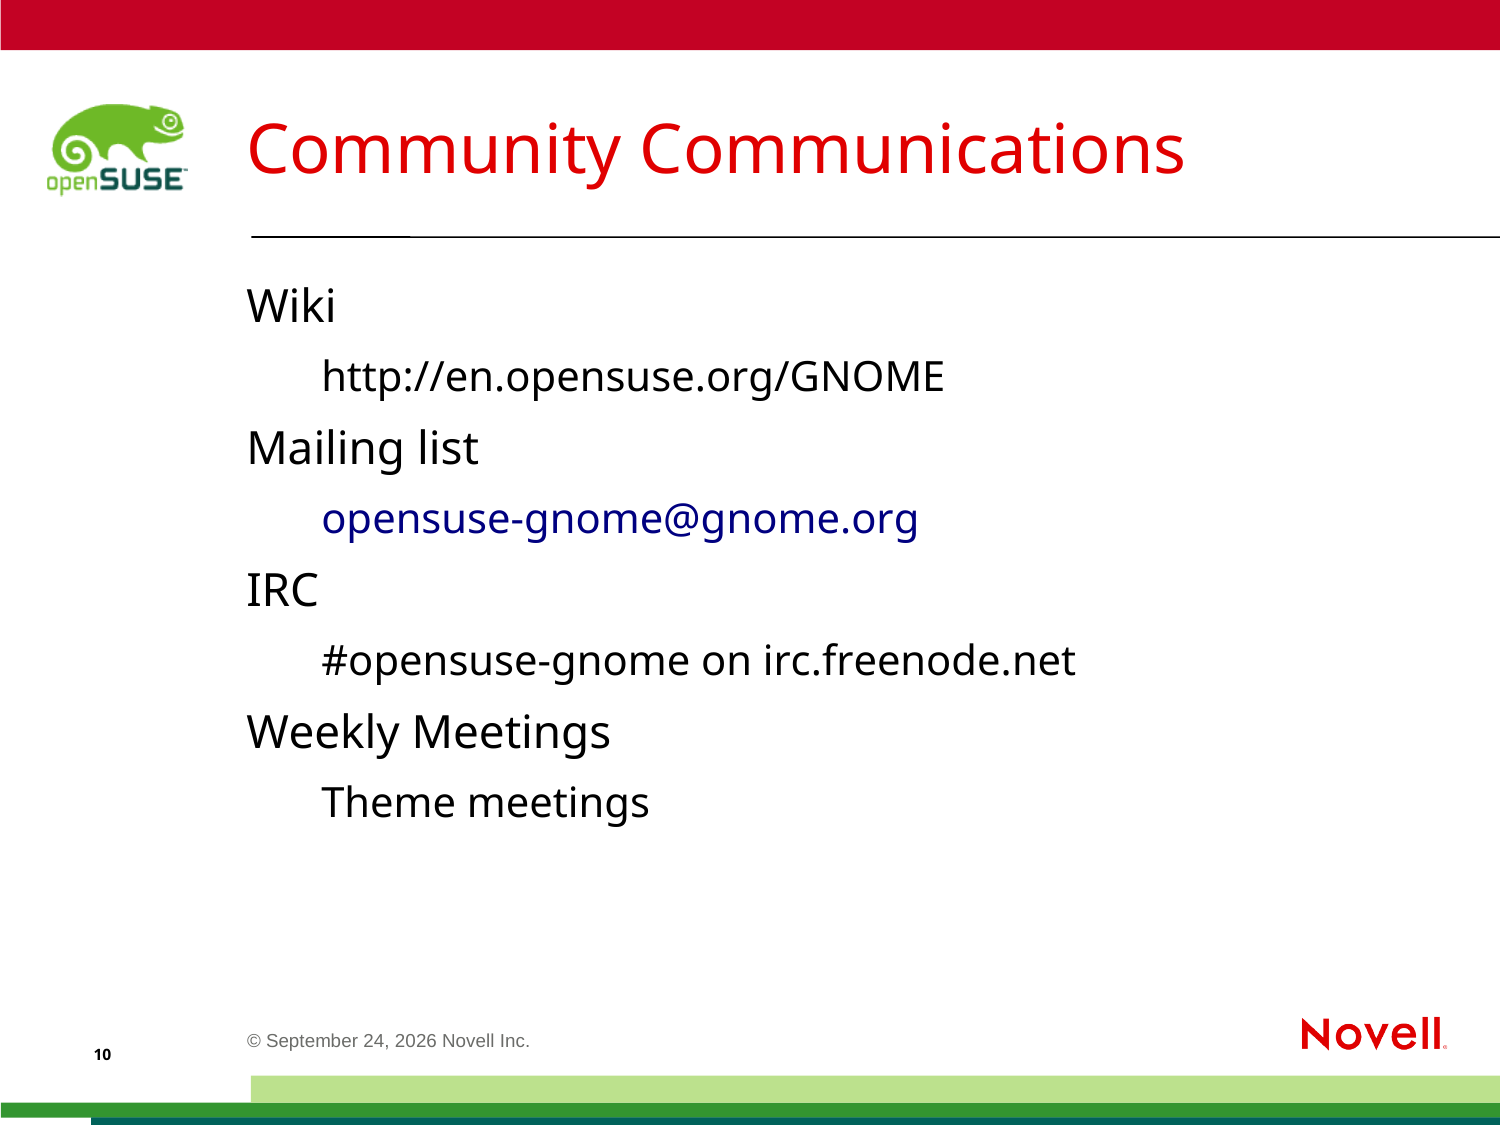

# Community Communications
Wiki
http://en.opensuse.org/GNOME
Mailing list
opensuse-gnome@gnome.org
IRC
#opensuse-gnome on irc.freenode.net
Weekly Meetings
Theme meetings